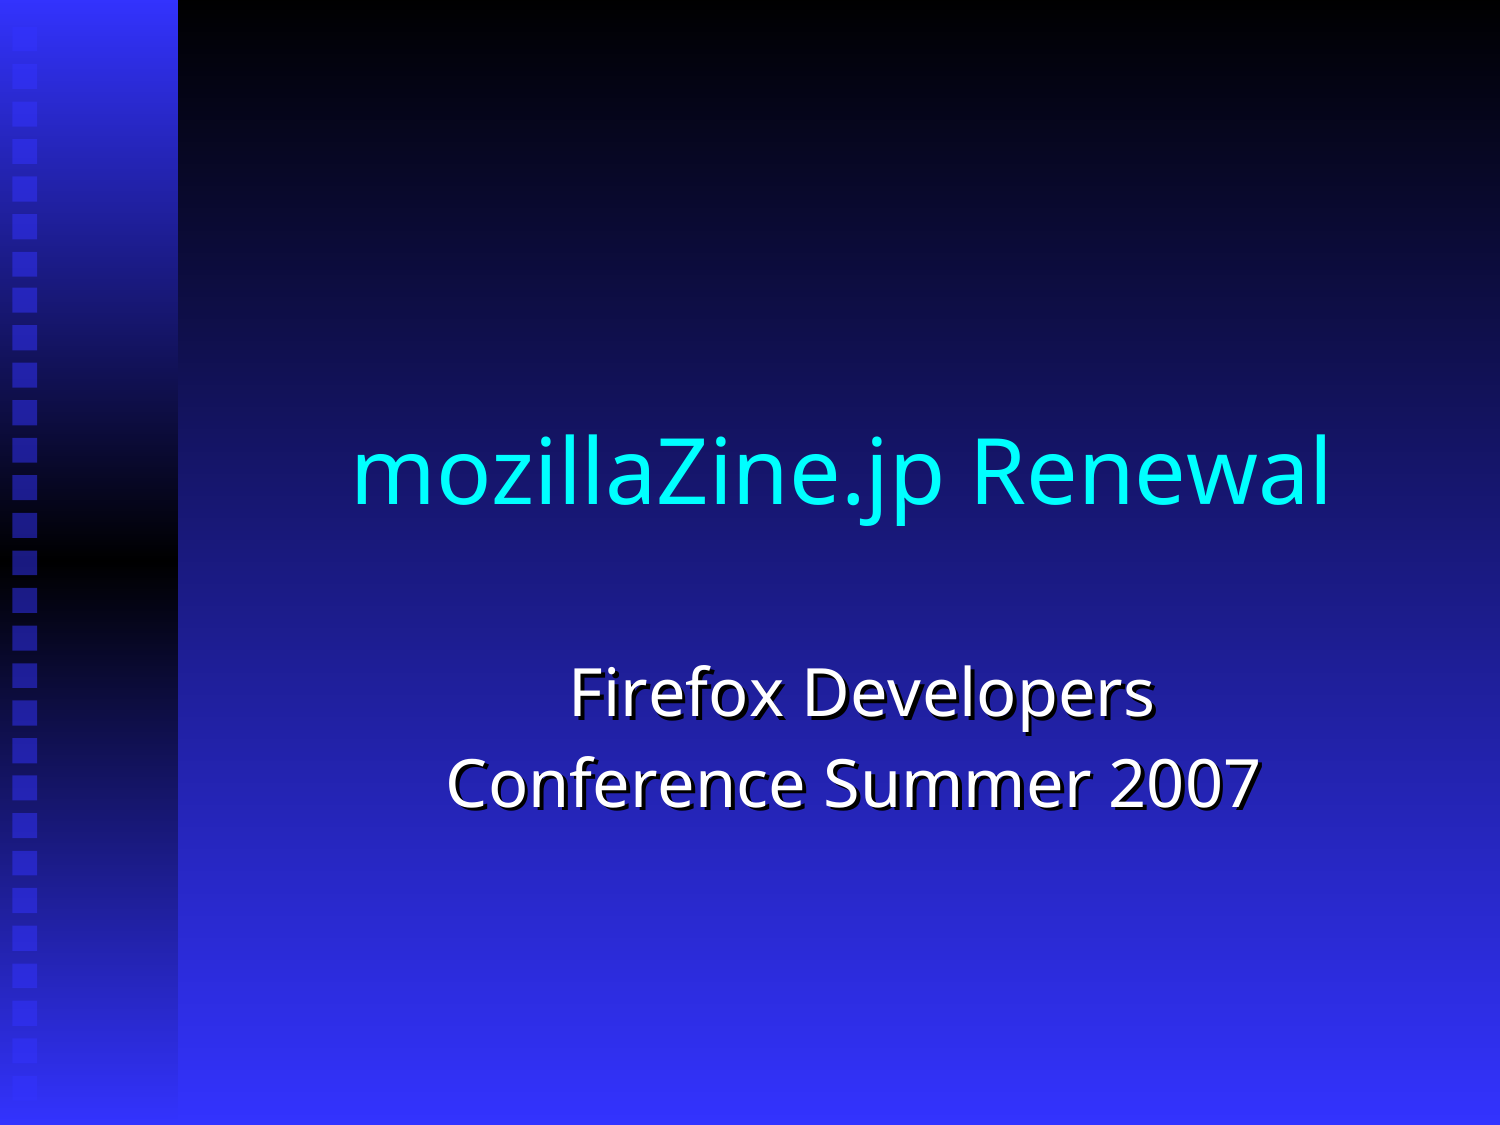

# mozillaZine.jp Renewal
Firefox Developers Conference Summer 2007